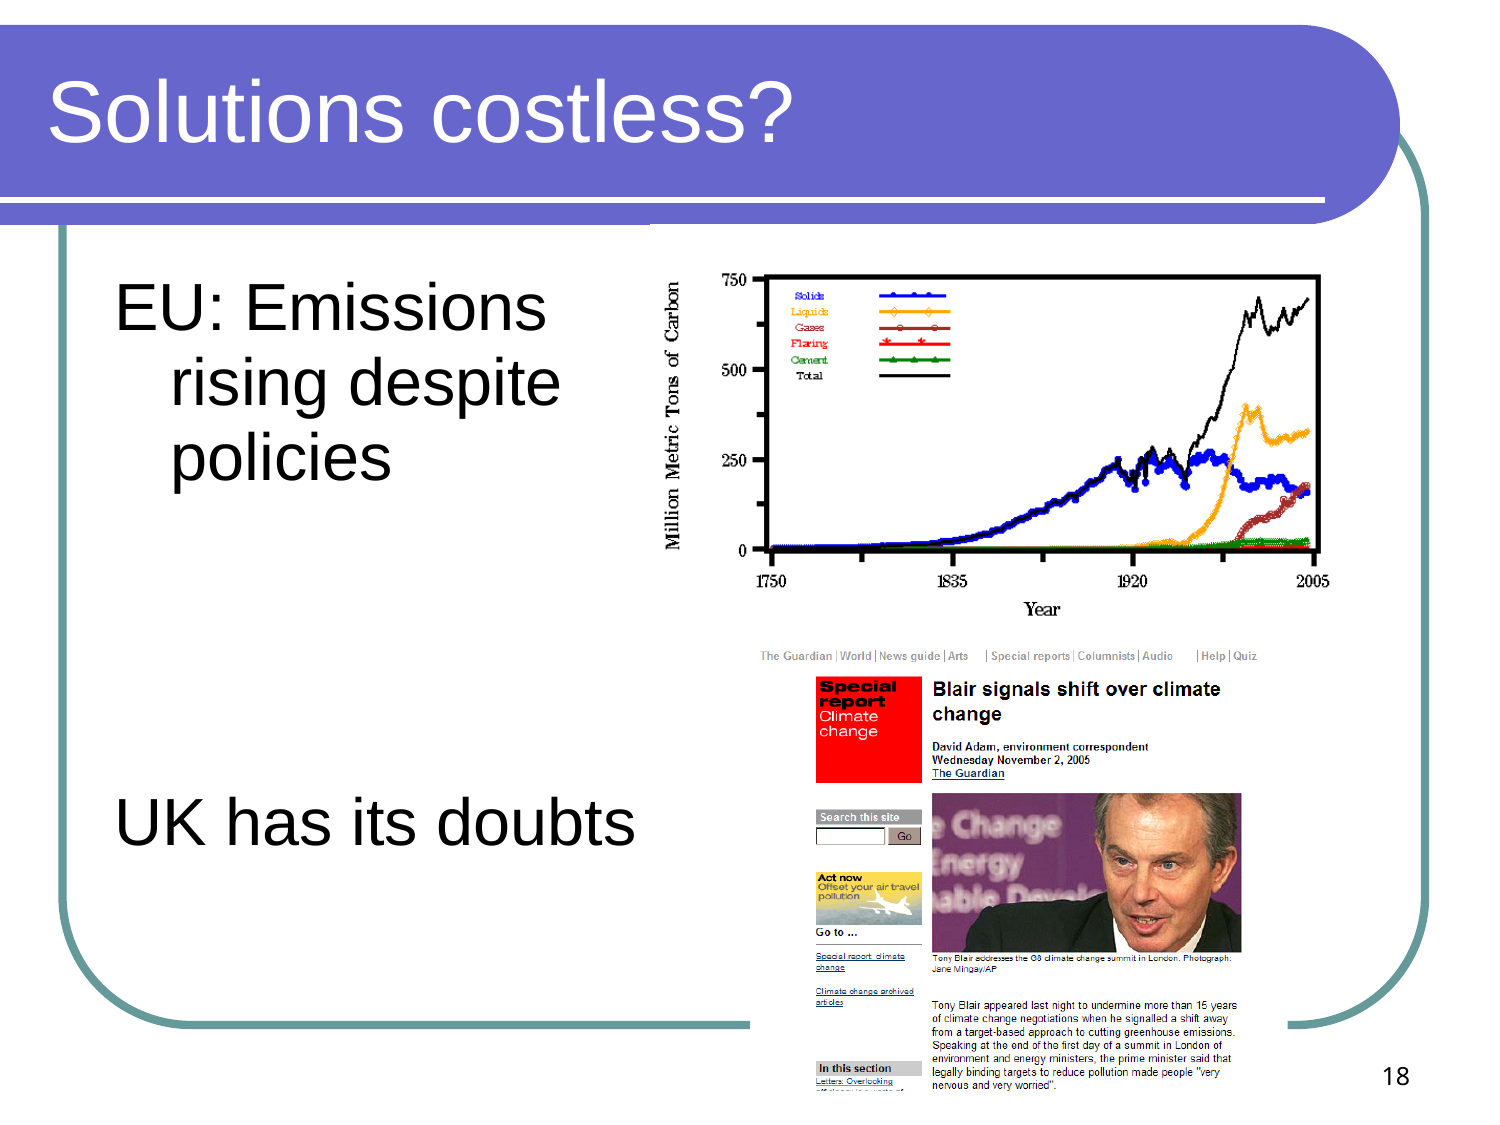

# Solutions costless?
EU: Emissions rising despite policies
UK has its doubts
18